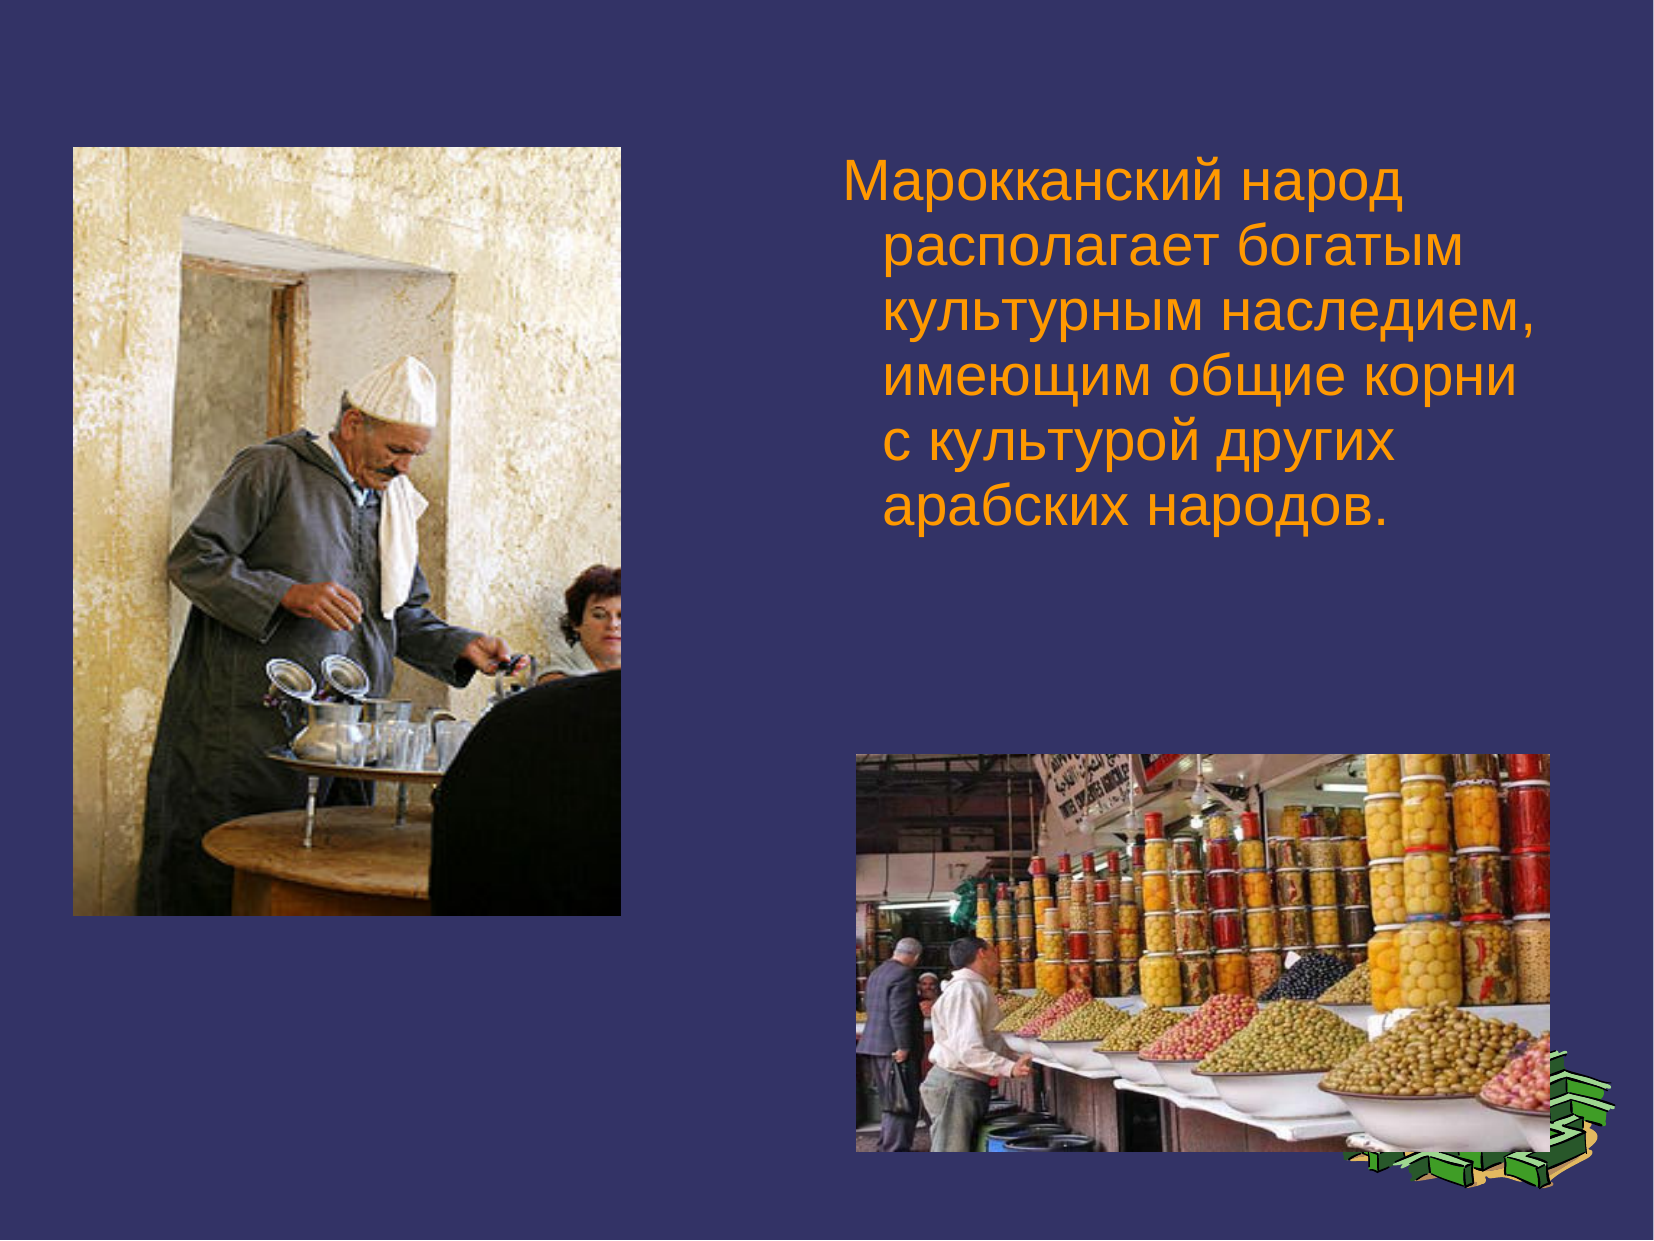

# Марокканский народ располагает богатым культурным наследием, имеющим общие корни с культурой других арабских народов.